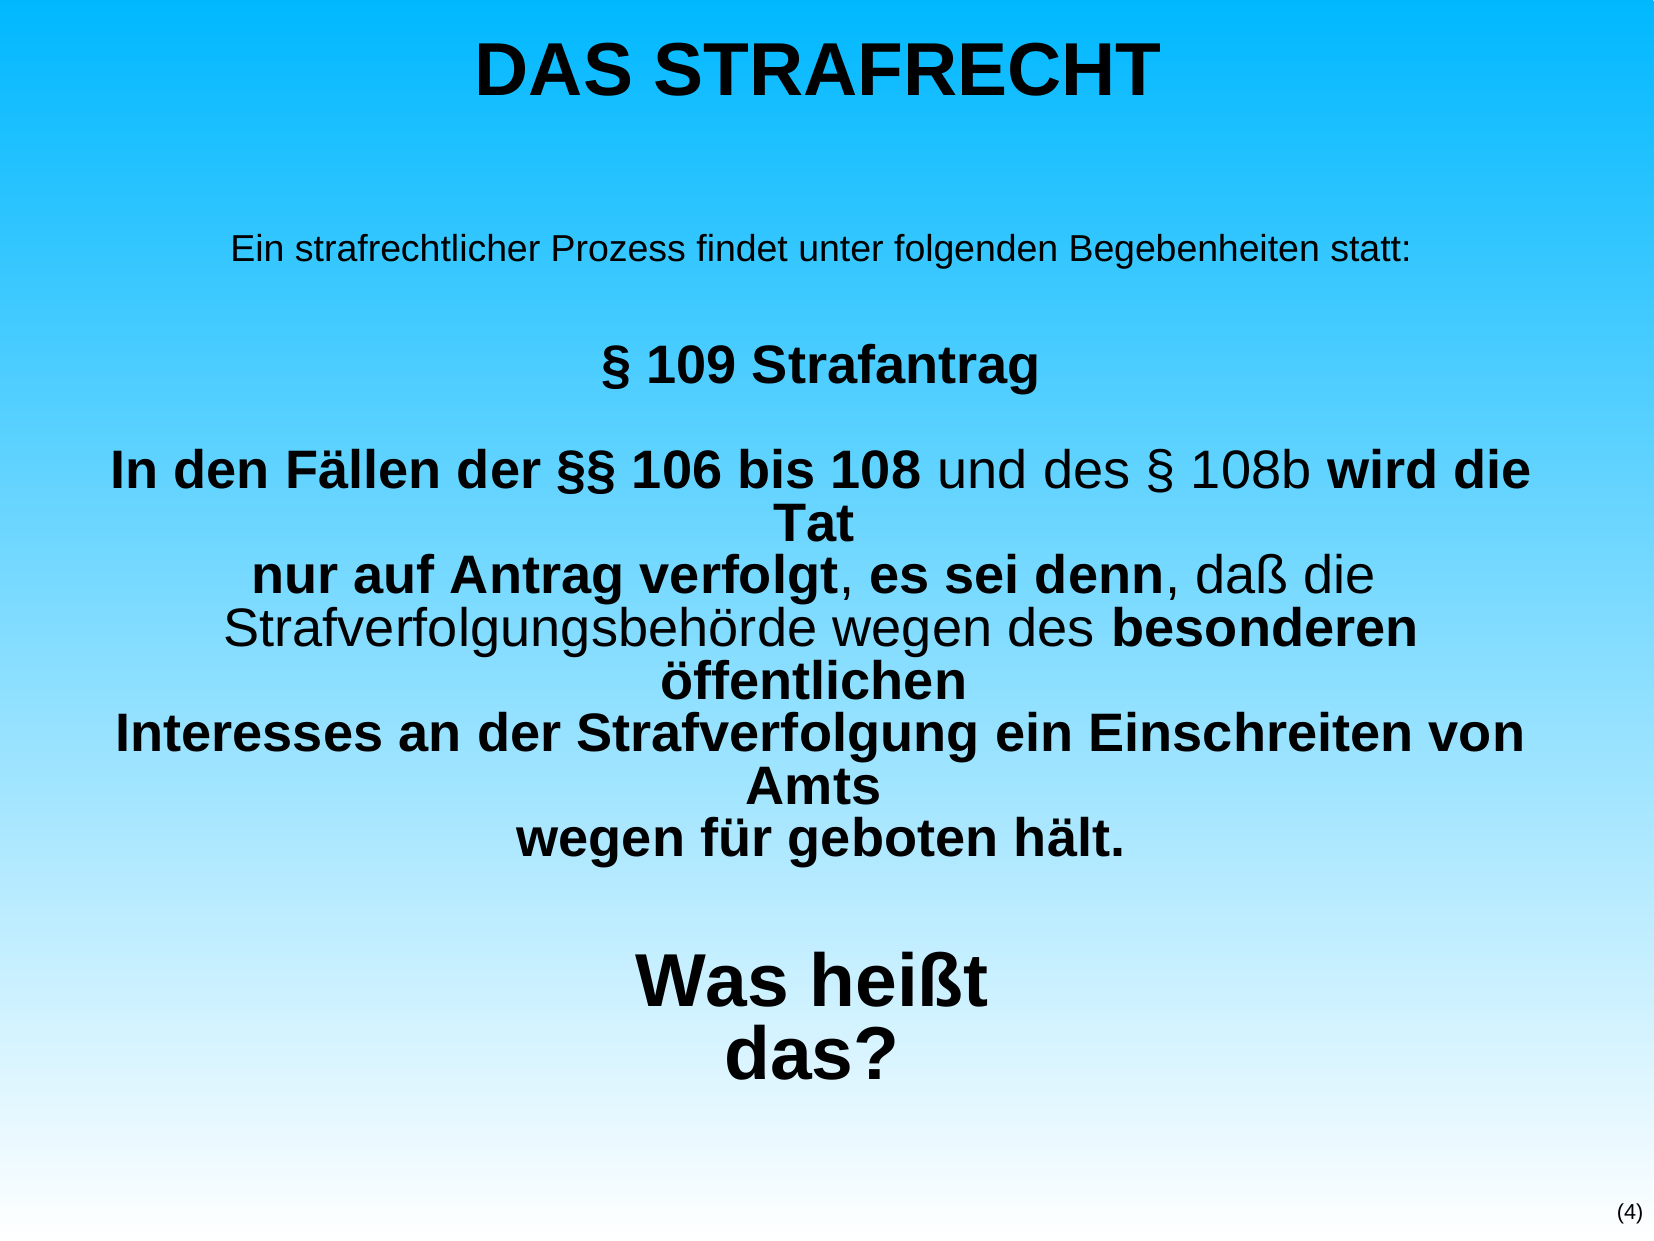

DAS STRAFRECHT
Ein strafrechtlicher Prozess findet unter folgenden Begebenheiten statt:
§ 109 Strafantrag
In den Fällen der §§ 106 bis 108 und des § 108b wird die Tat
nur auf Antrag verfolgt, es sei denn, daß die
Strafverfolgungsbehörde wegen des besonderen öffentlichen
Interesses an der Strafverfolgung ein Einschreiten von Amts
wegen für geboten hält.
Was heißt das?
(4)‏